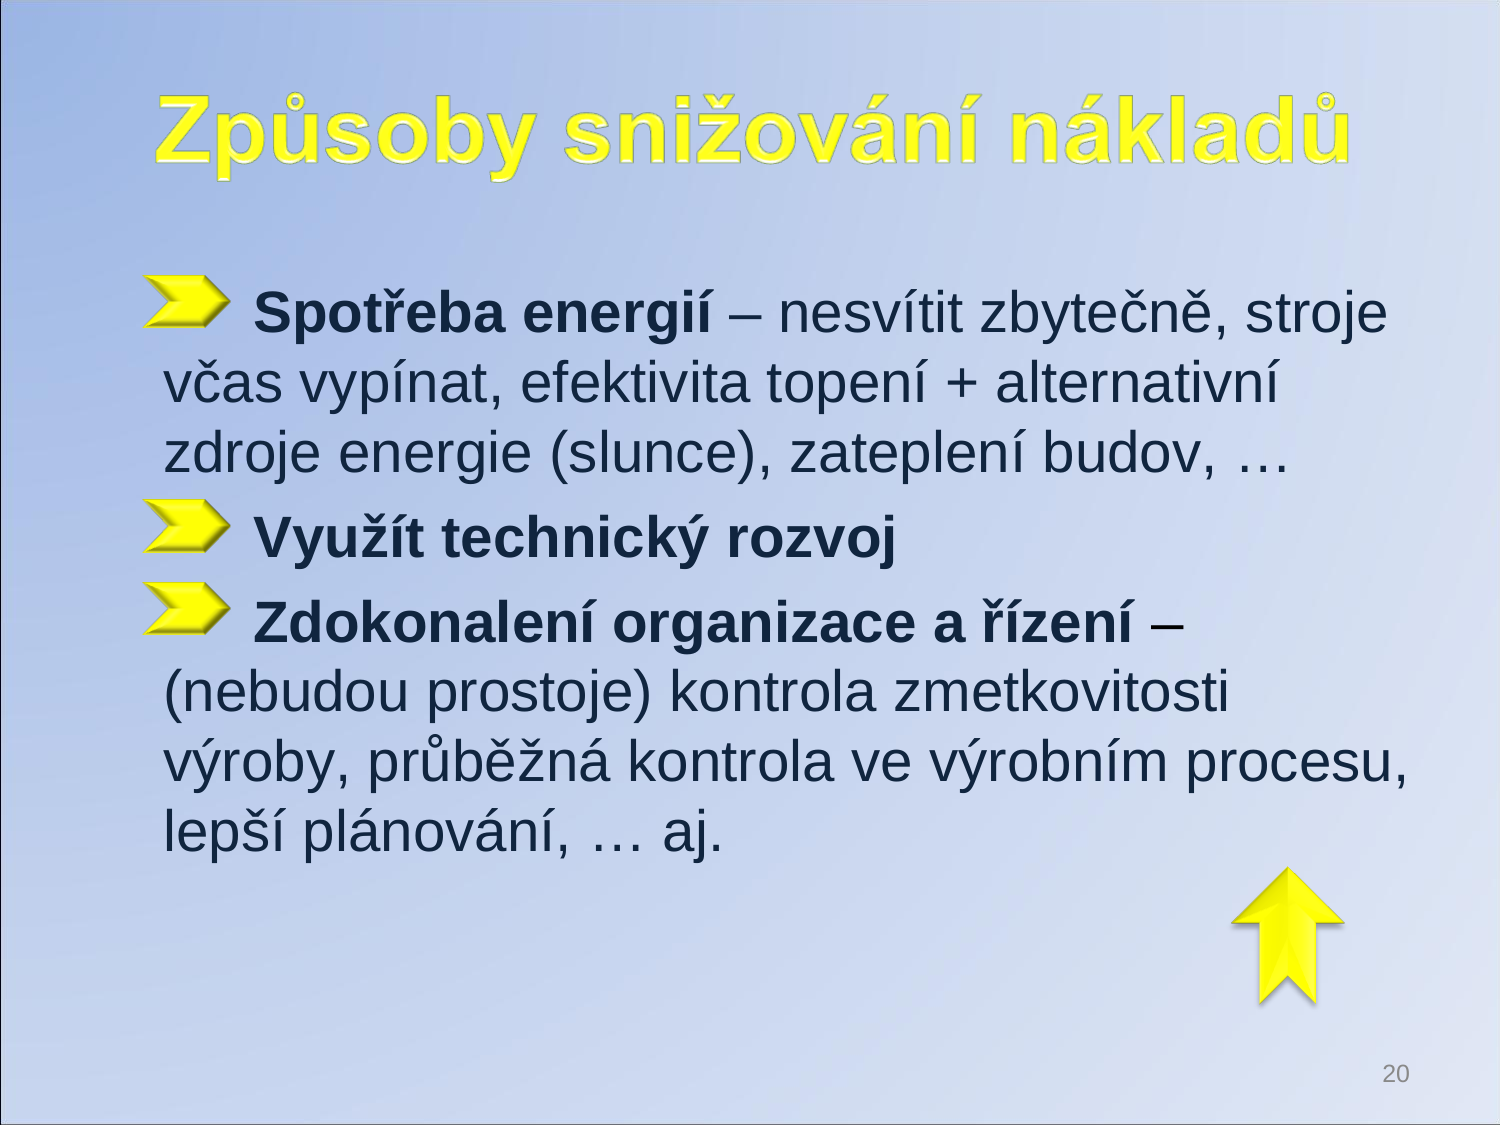

# Spotřeba energií – nesvítit zbytečně, stroje včas vypínat, efektivita topení + alternativní zdroje energie (slunce), zateplení budov, …
		Využít technický rozvoj
		Zdokonalení organizace a řízení ‒ (nebudou prostoje) kontrola zmetkovitosti výroby, průběžná kontrola ve výrobním procesu, lepší plánování, … aj.